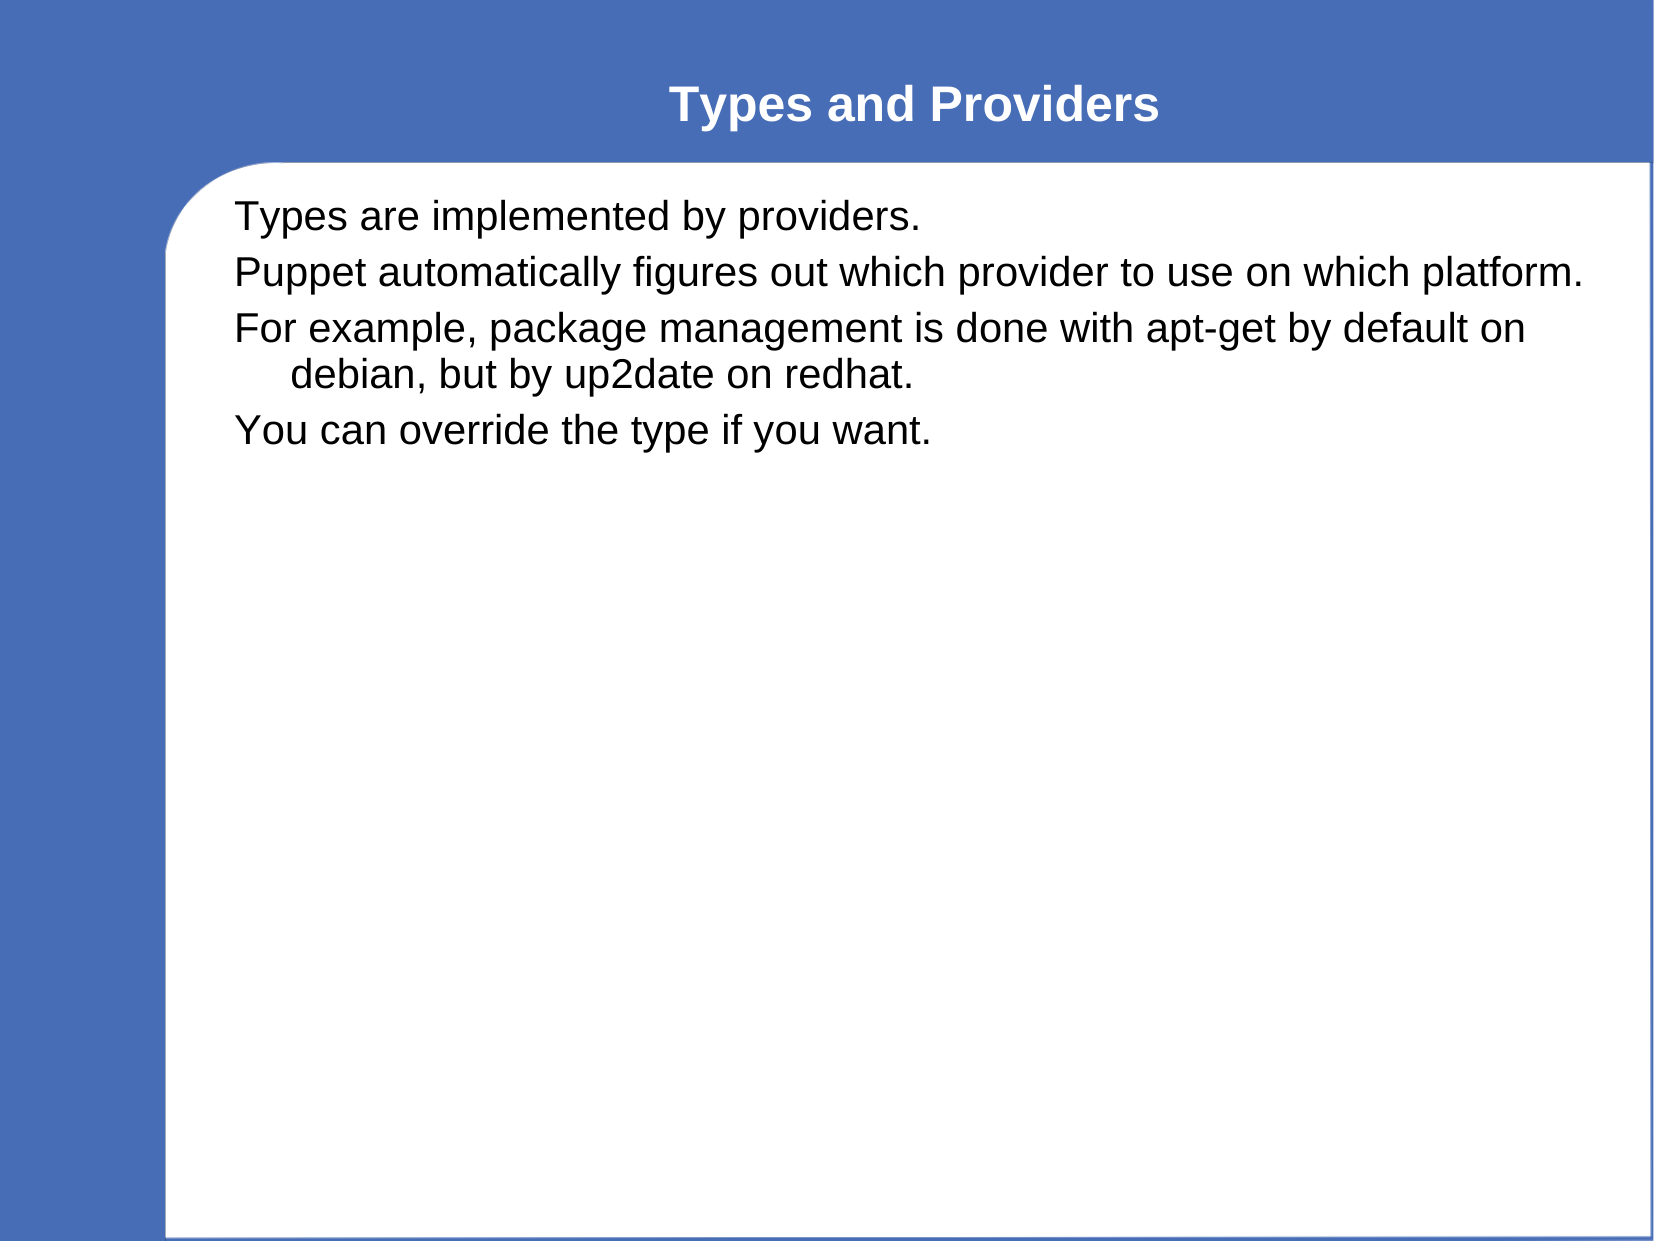

# Types and Providers
Types are implemented by providers.
Puppet automatically figures out which provider to use on which platform.
For example, package management is done with apt-get by default on debian, but by up2date on redhat.
You can override the type if you want.